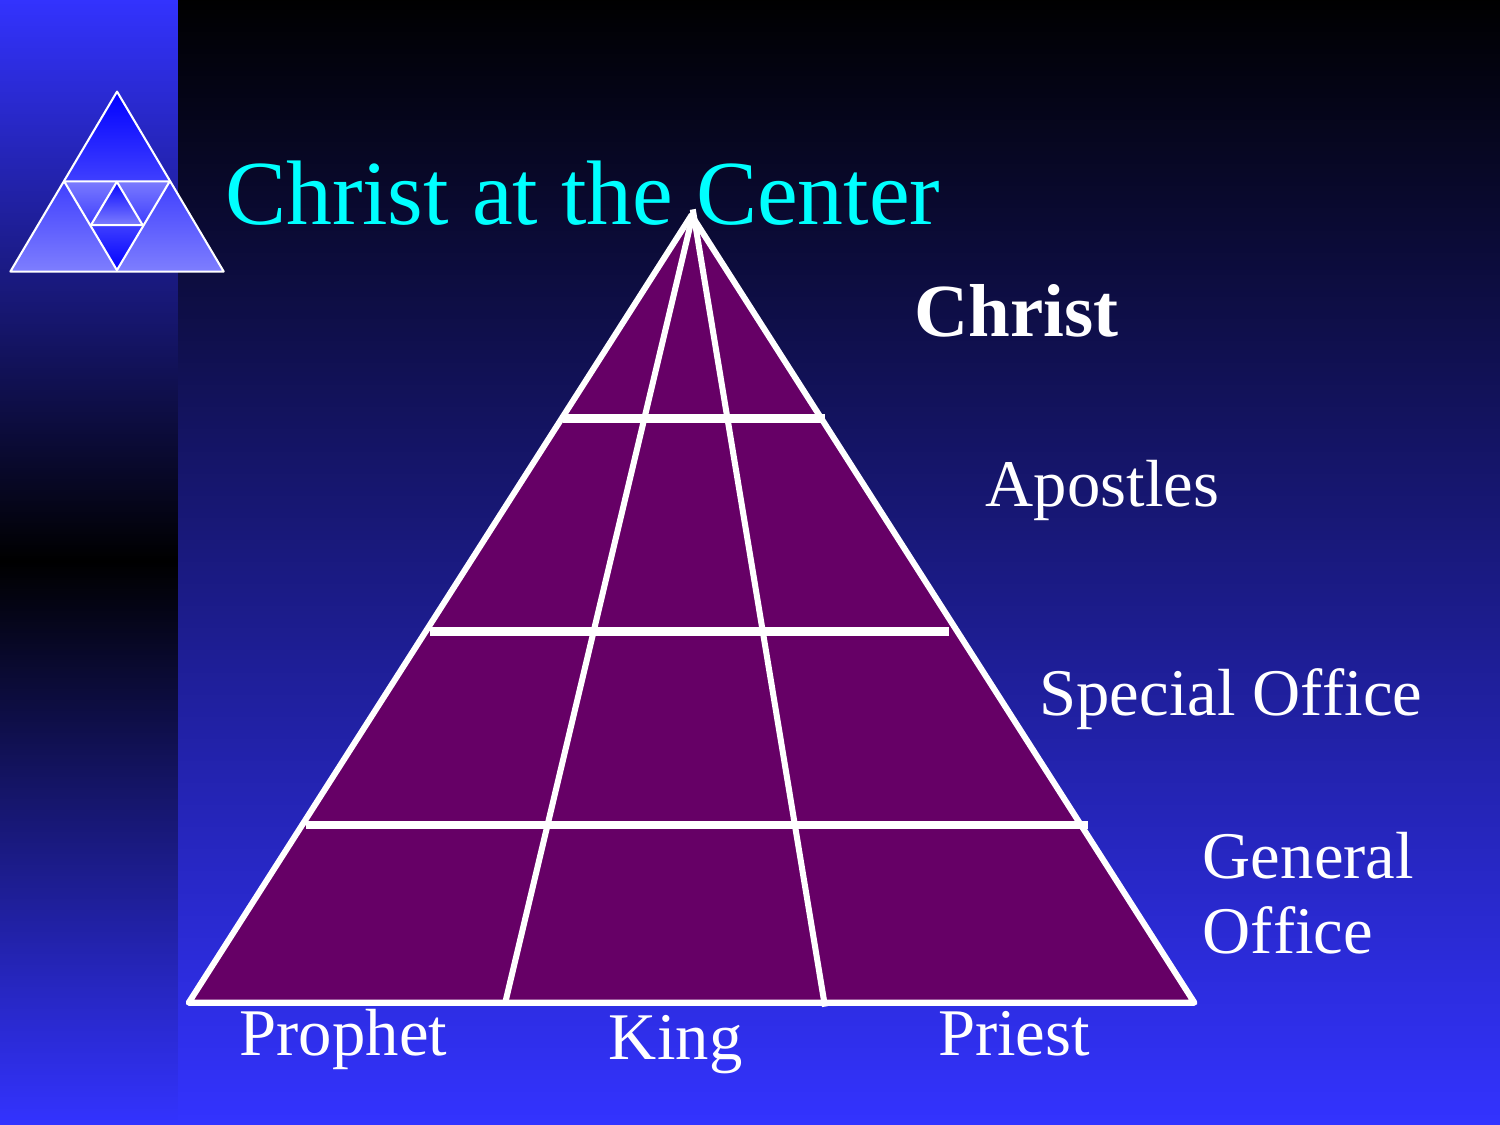

# Christ at the Center
Christ
Apostles
Special Office
General Office
Prophet
Priest
King